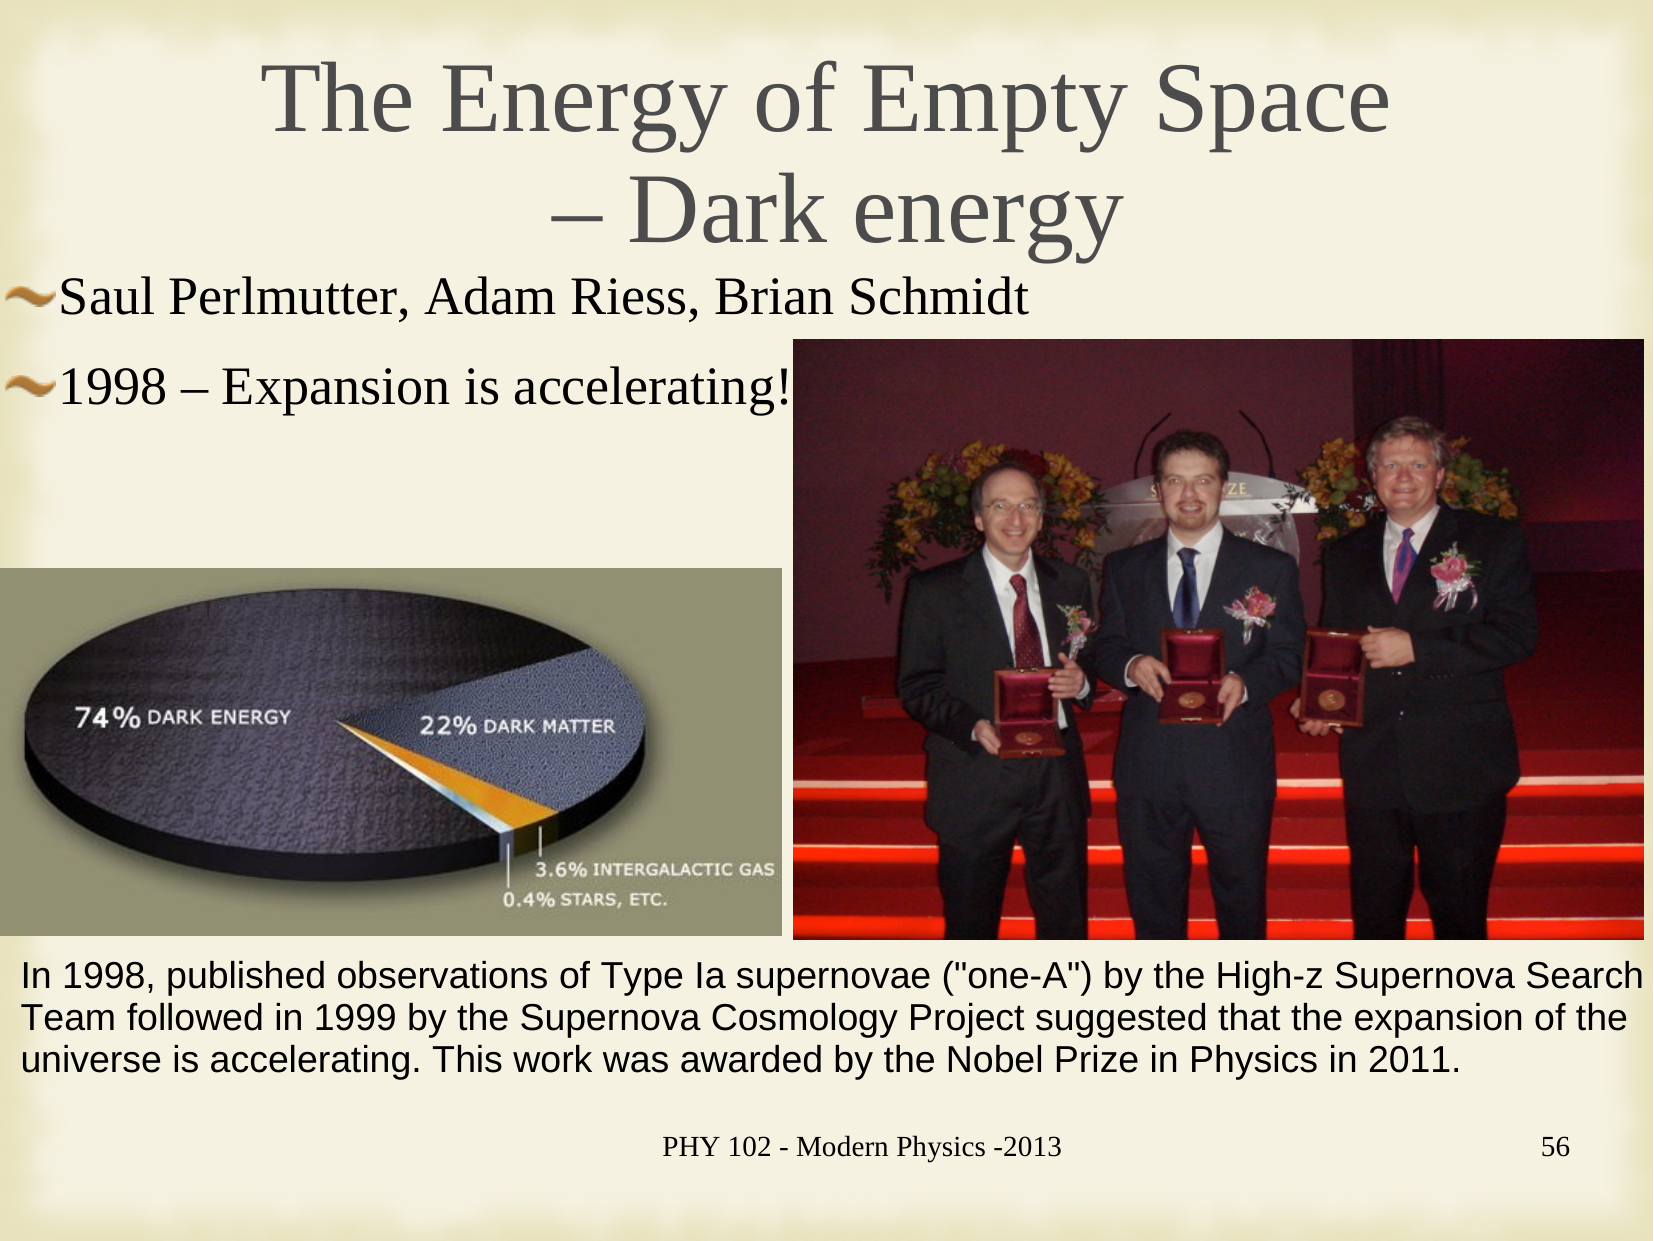

# The Energy of Empty Space – Dark energy
Saul Perlmutter, Adam Riess, Brian Schmidt
1998 – Expansion is accelerating!
In 1998, published observations of Type Ia supernovae ("one-A") by the High-z Supernova Search Team followed in 1999 by the Supernova Cosmology Project suggested that the expansion of the universe is accelerating. This work was awarded by the Nobel Prize in Physics in 2011.
PHY 102 - Modern Physics -2013
56